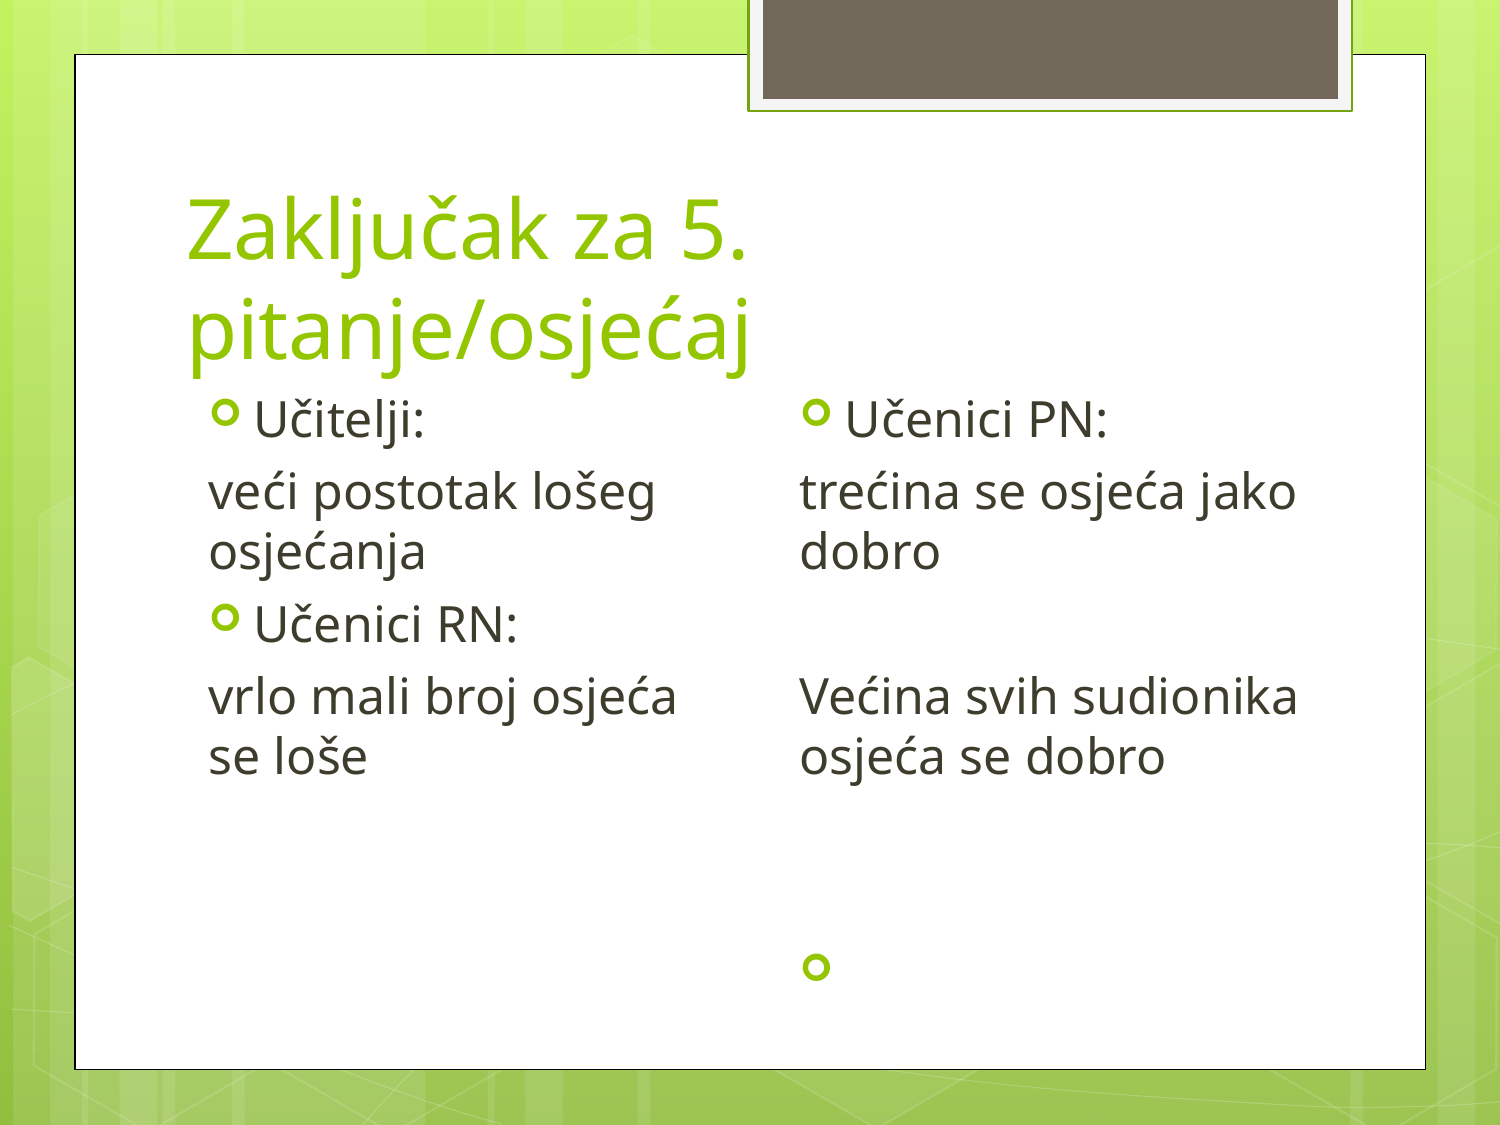

# Zaključak za 5. pitanje/osjećaj
Učitelji:
veći postotak lošeg osjećanja
Učenici RN:
vrlo mali broj osjeća se loše
Učenici PN:
trećina se osjeća jako dobro
Većina svih sudionika osjeća se dobro